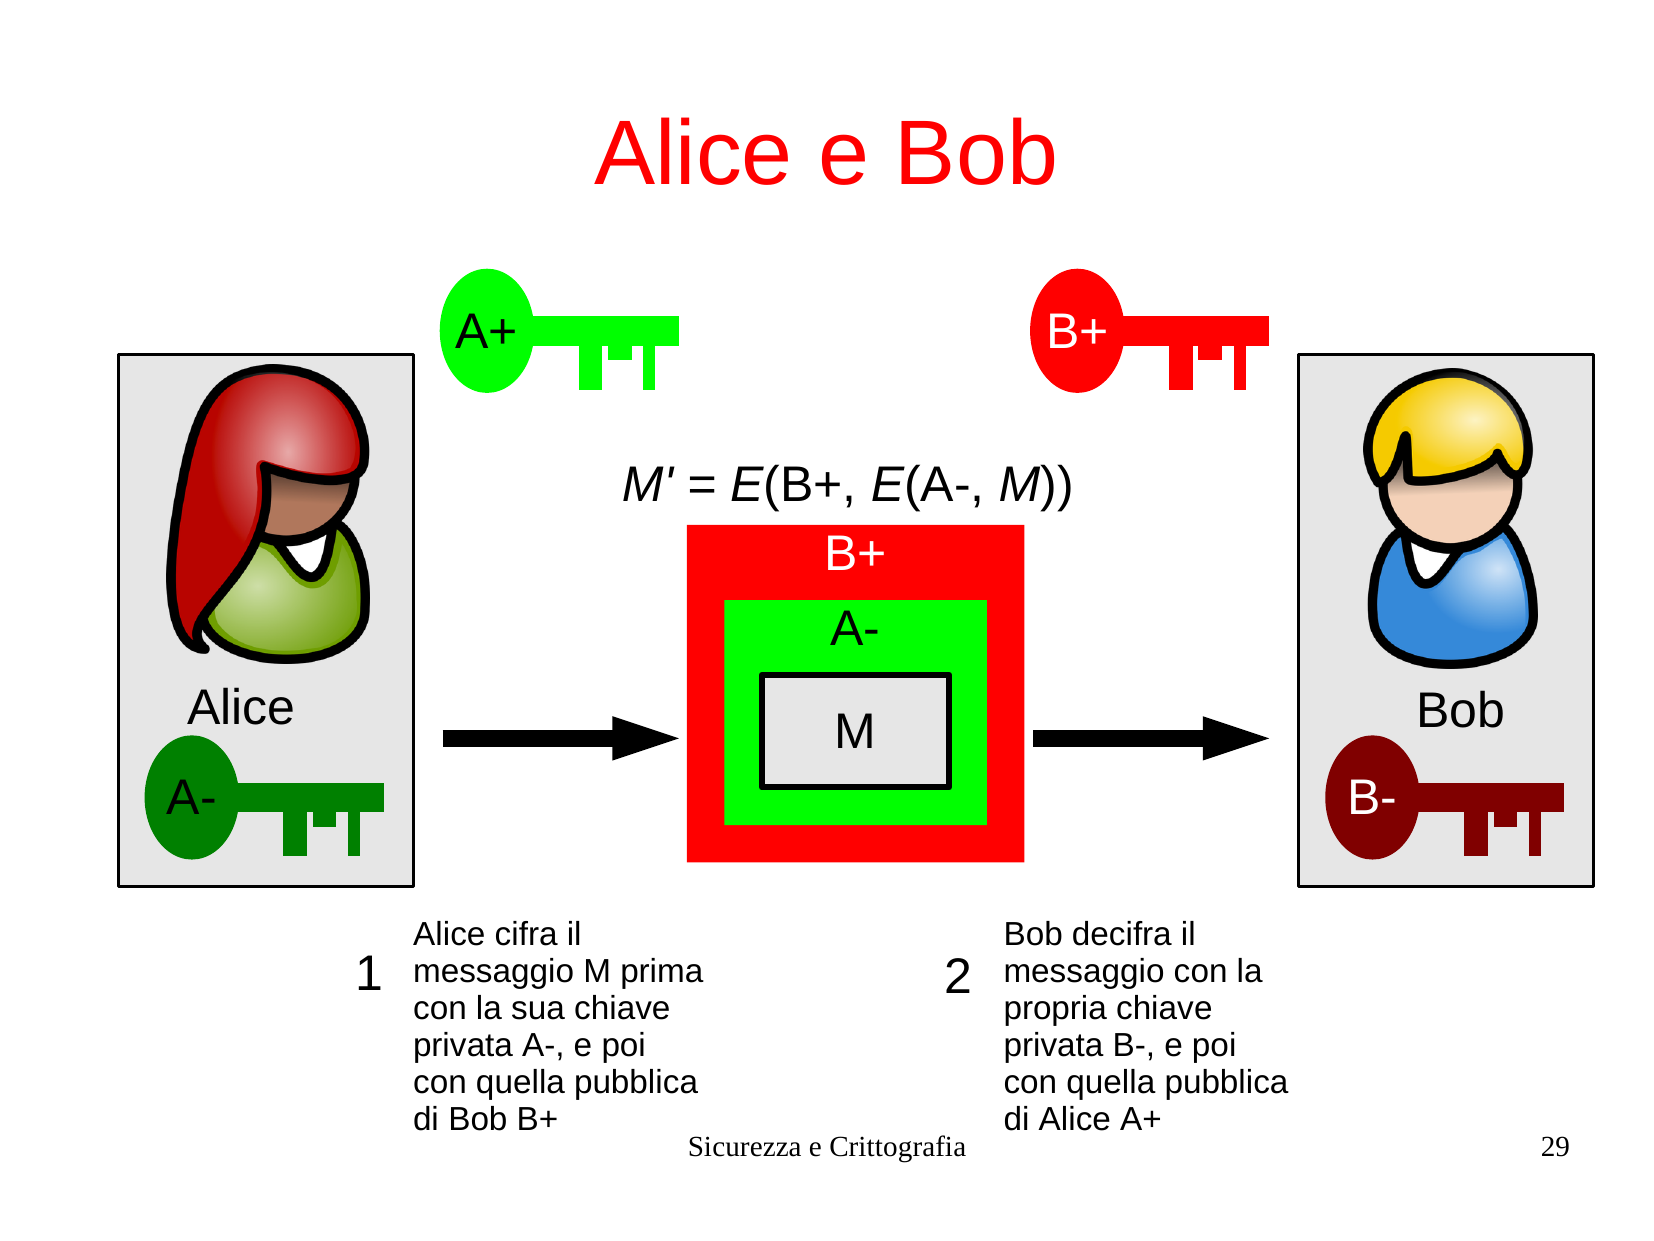

# Alice e Bob
A+
B+
M' = E(B+, E(A-, M))
B+
A-
M
Alice
Bob
A-
B-
Alice cifra il messaggio M prima con la sua chiave privata A-, e poi con quella pubblica di Bob B+
Bob decifra il messaggio con la propria chiave privata B-, e poi con quella pubblica di Alice A+
1
2
Sicurezza e Crittografia
29